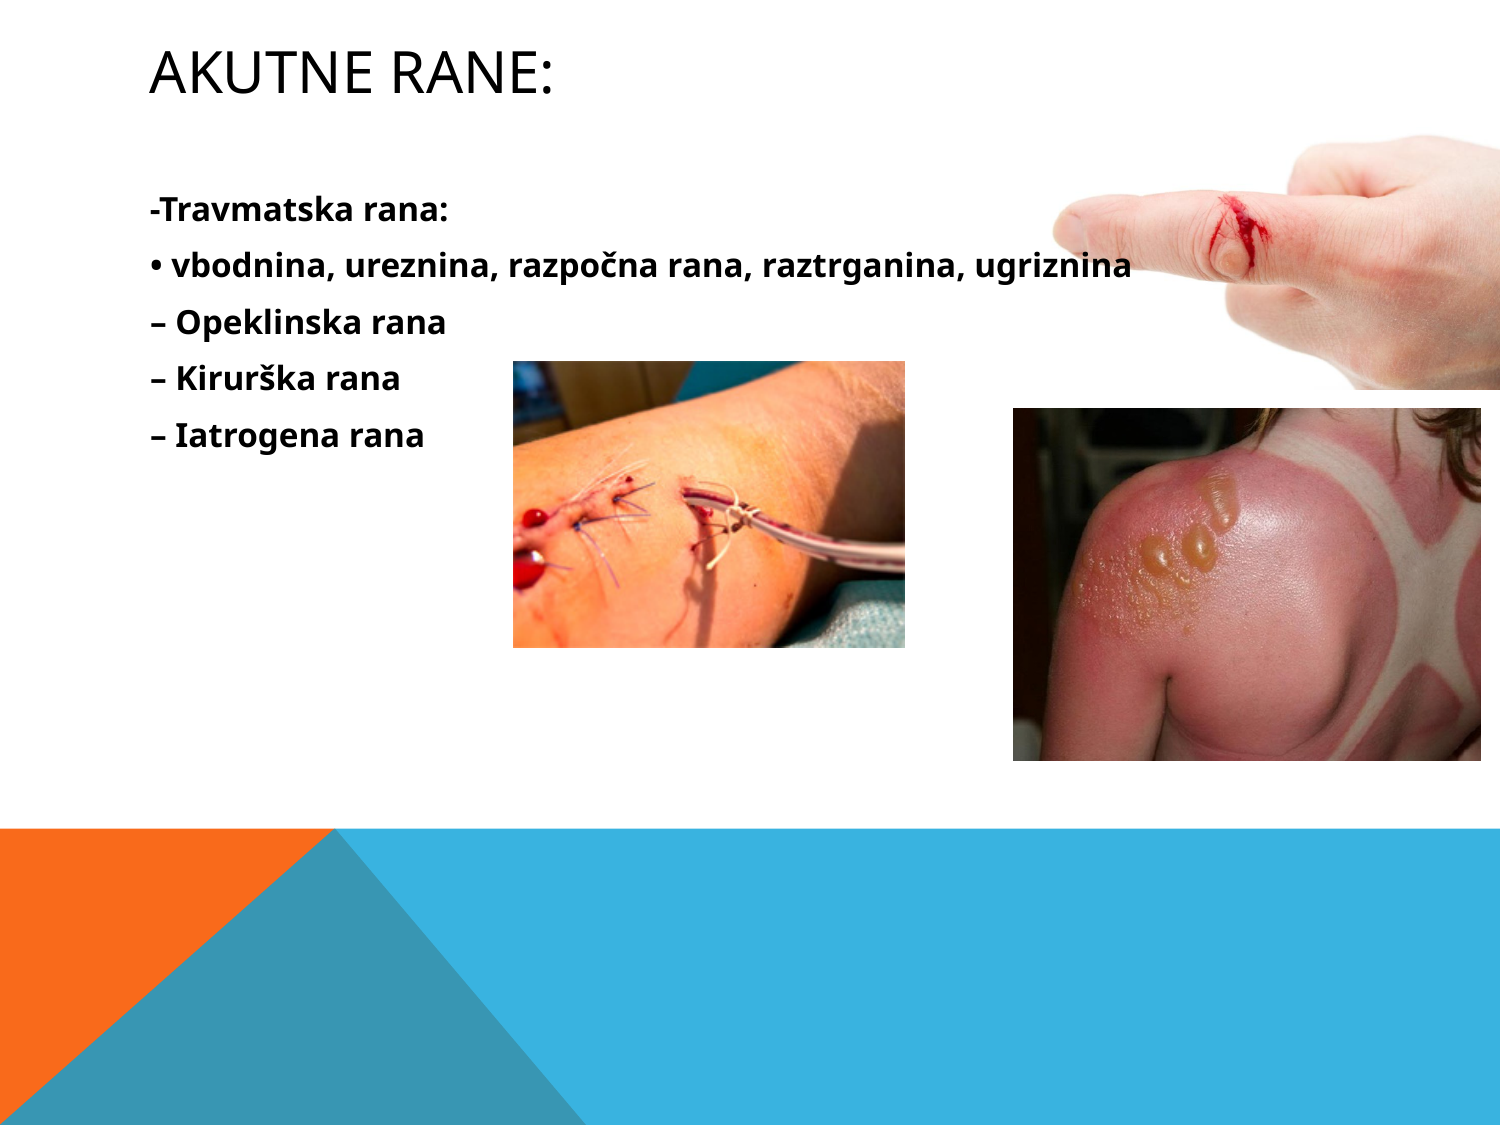

# AKUTNE RANE:
-Travmatska rana:
• vbodnina, ureznina, razpočna rana, raztrganina, ugriznina
– Opeklinska rana
– Kirurška rana
– Iatrogena rana